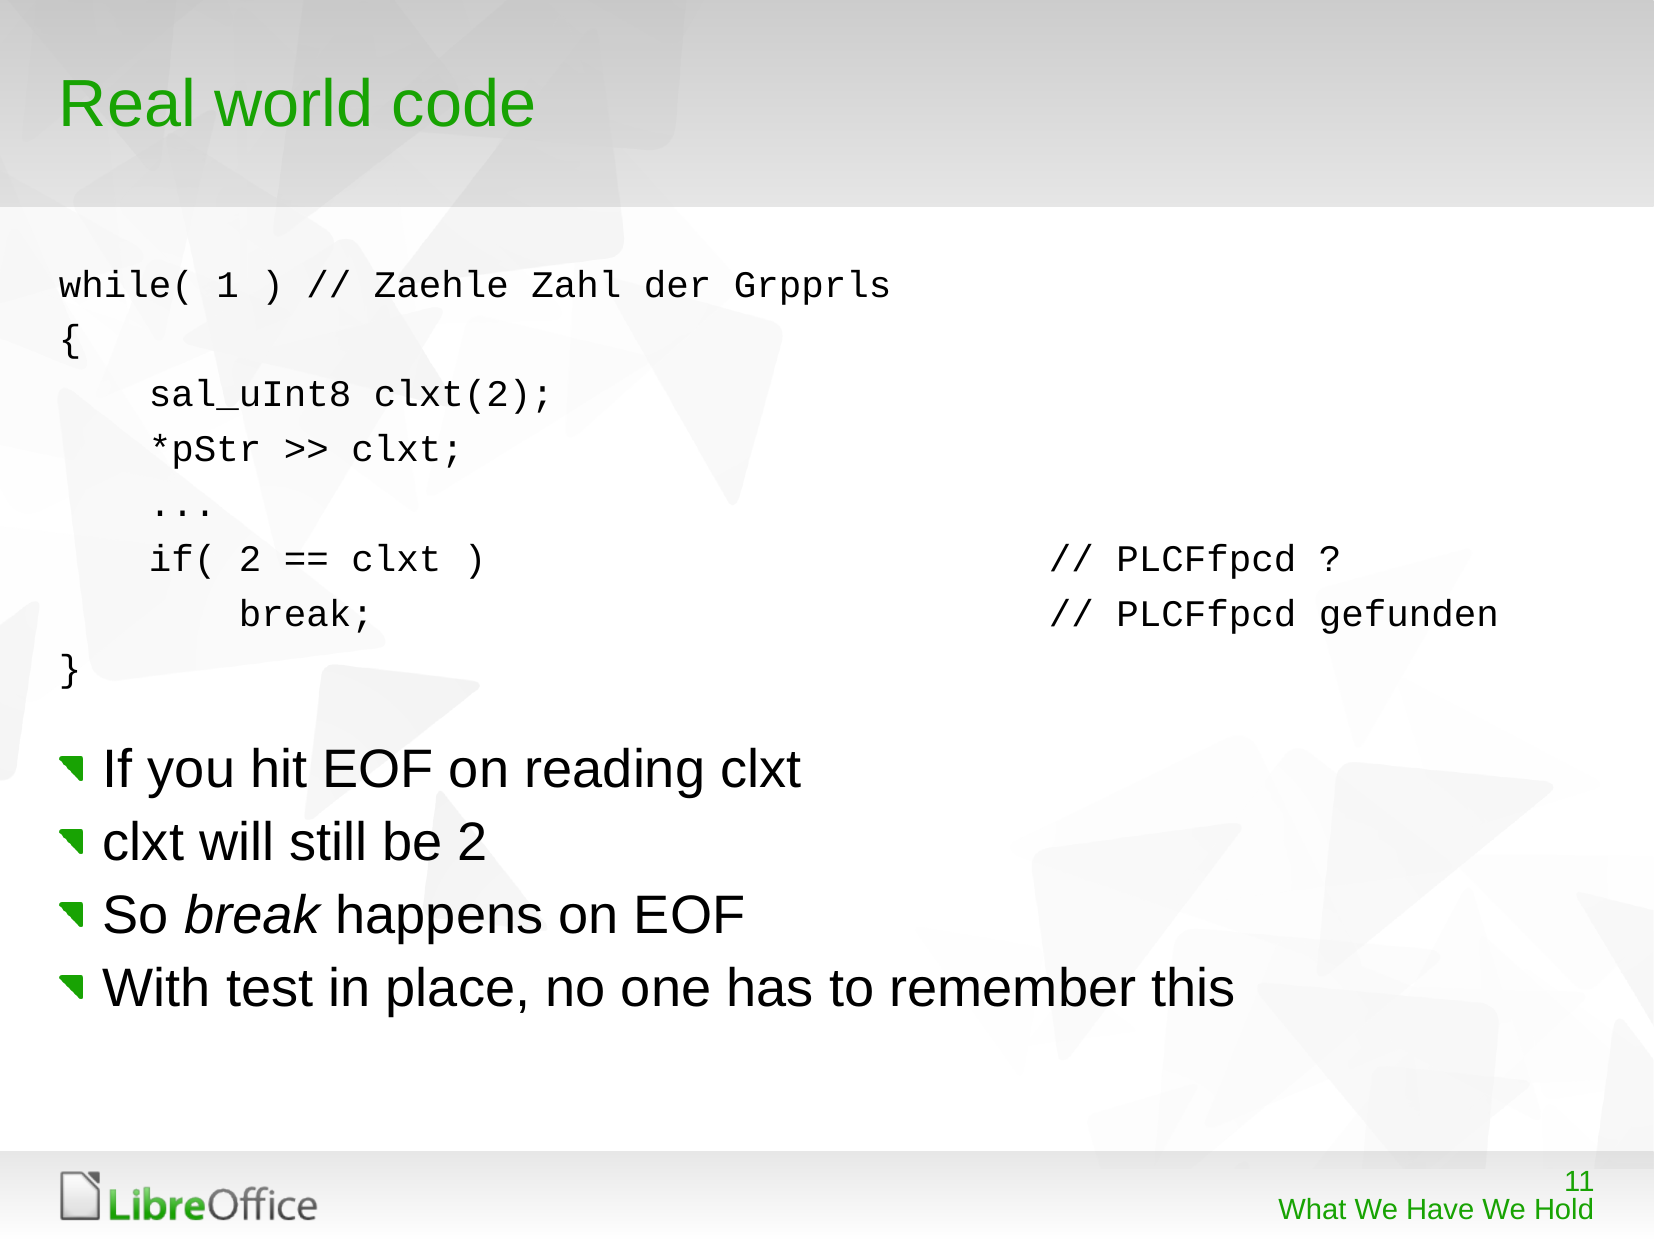

# Real world code
while( 1 ) // Zaehle Zahl der Grpprls
{
 sal_uInt8 clxt(2);
 *pStr >> clxt;
 ...
 if( 2 == clxt ) // PLCFfpcd ?
 break; // PLCFfpcd gefunden
}
If you hit EOF on reading clxt
clxt will still be 2
So break happens on EOF
With test in place, no one has to remember this
11
What We Have We Hold